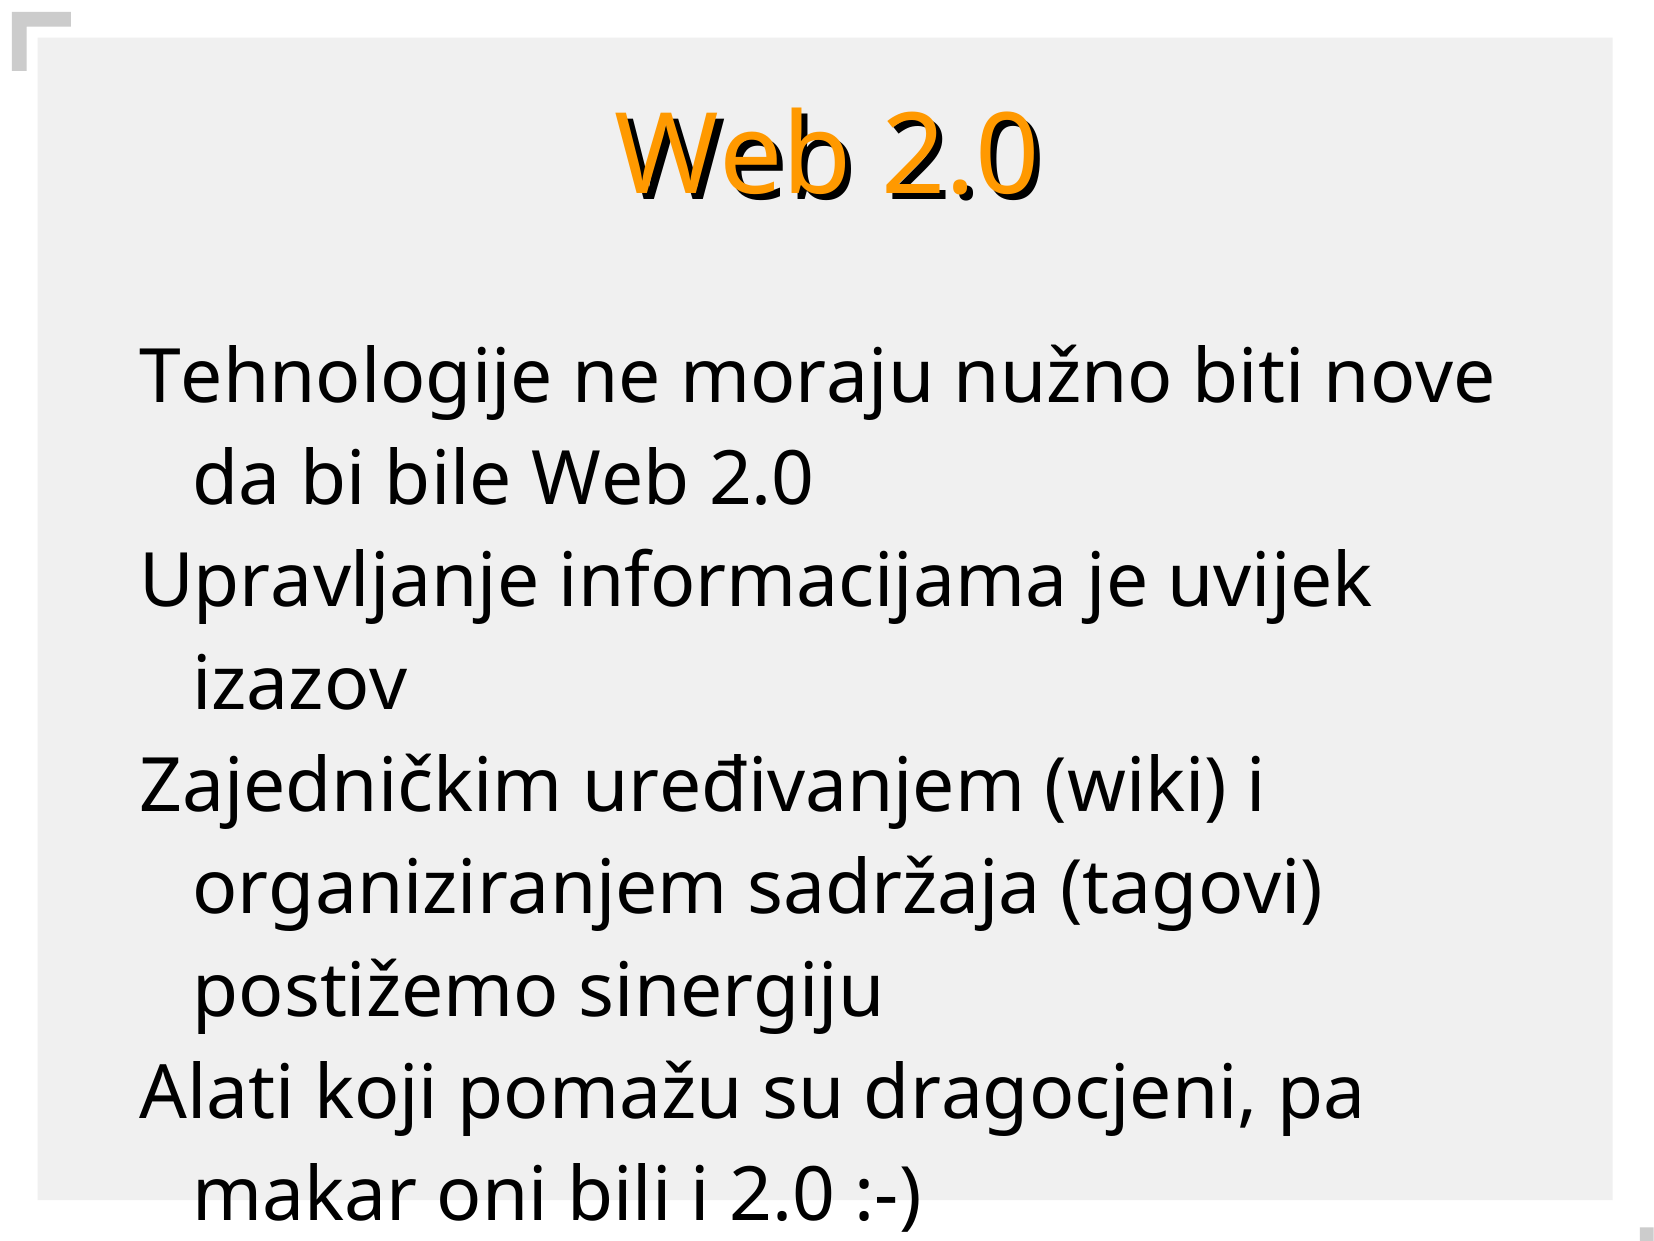

# Web 2.0
Tehnologije ne moraju nužno biti nove da bi bile Web 2.0
Upravljanje informacijama je uvijek izazov
Zajedničkim uređivanjem (wiki) i organiziranjem sadržaja (tagovi) postižemo sinergiju
Alati koji pomažu su dragocjeni, pa makar oni bili i 2.0 :-)